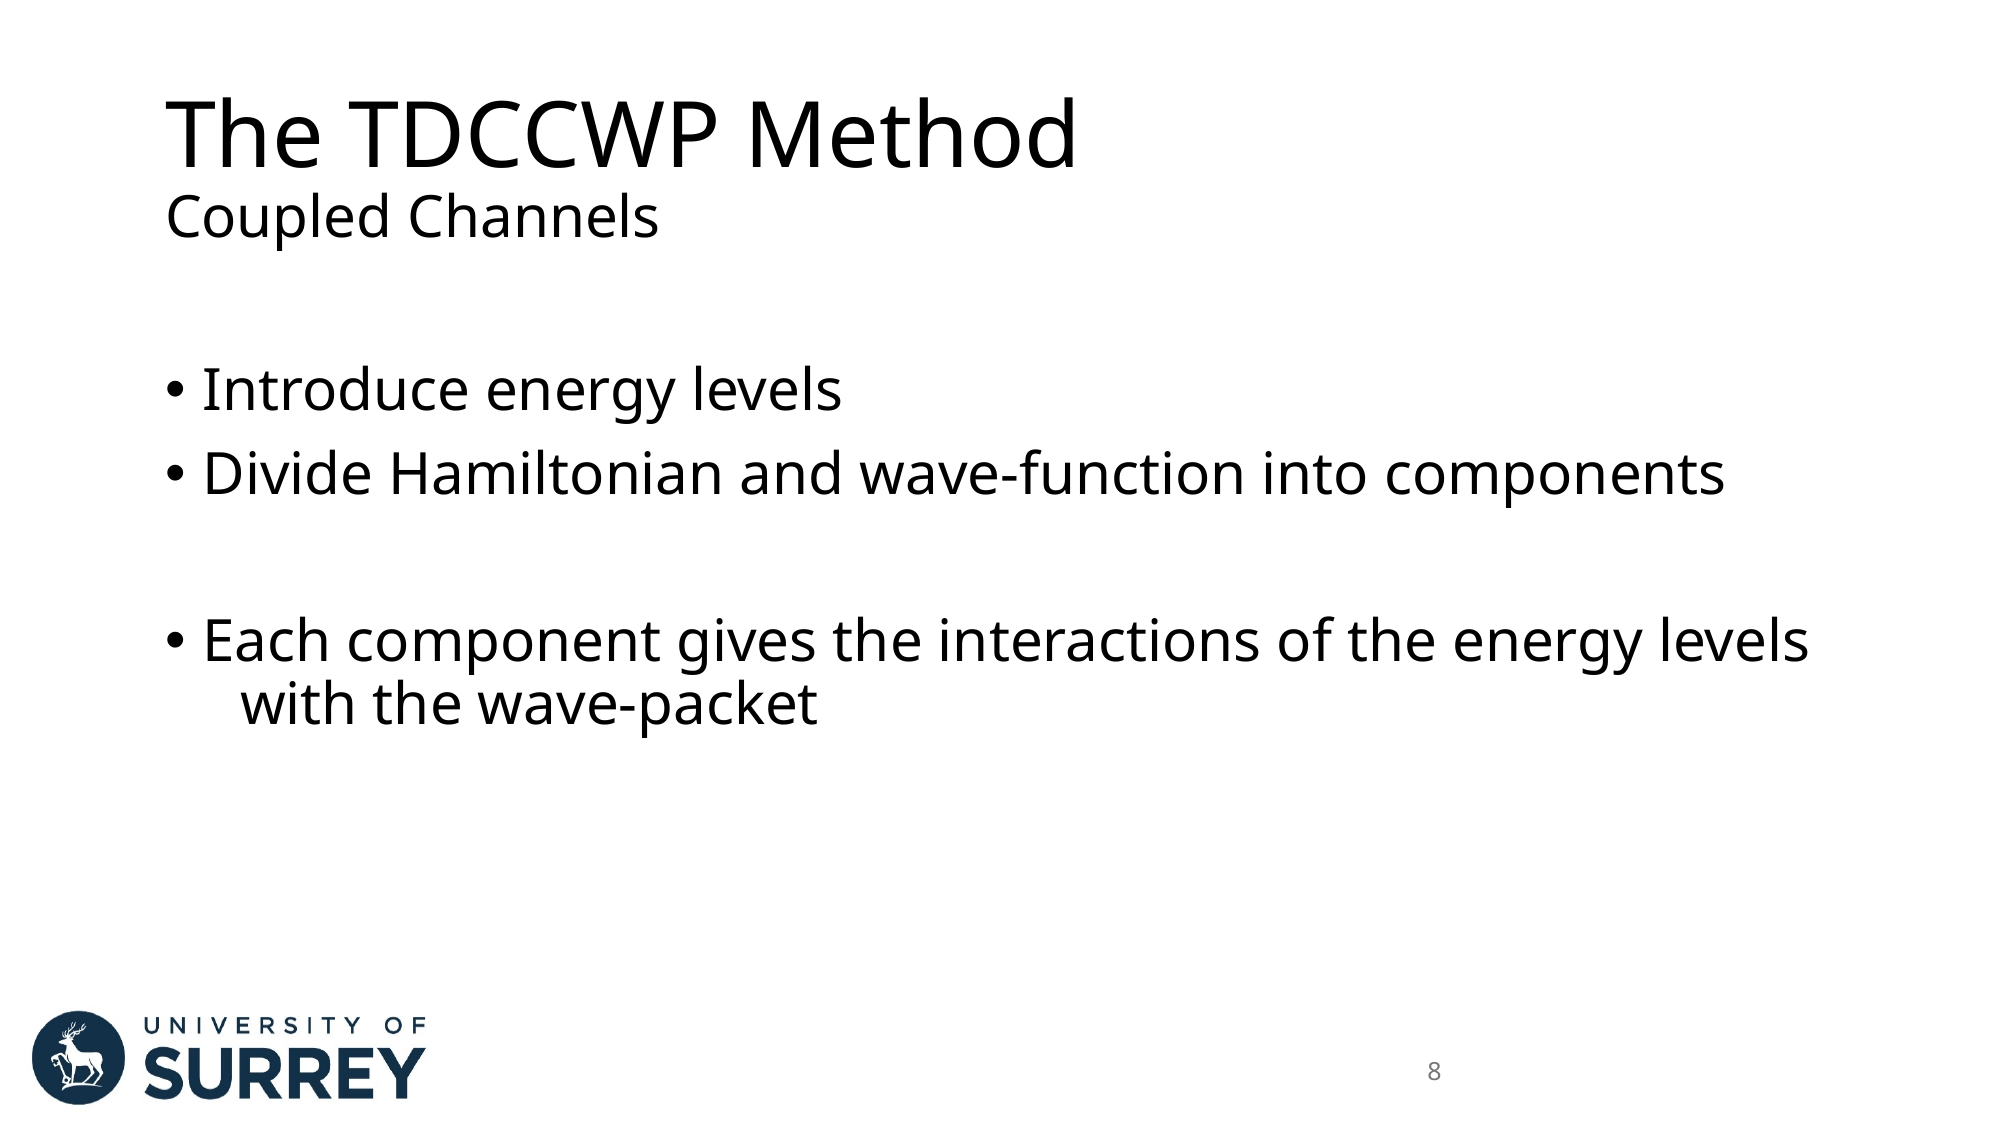

# The TDCCWP Method Coupled Channels
Introduce energy levels
Divide Hamiltonian and wave-function into components
Each component gives the interactions of the energy levels with the wave-packet